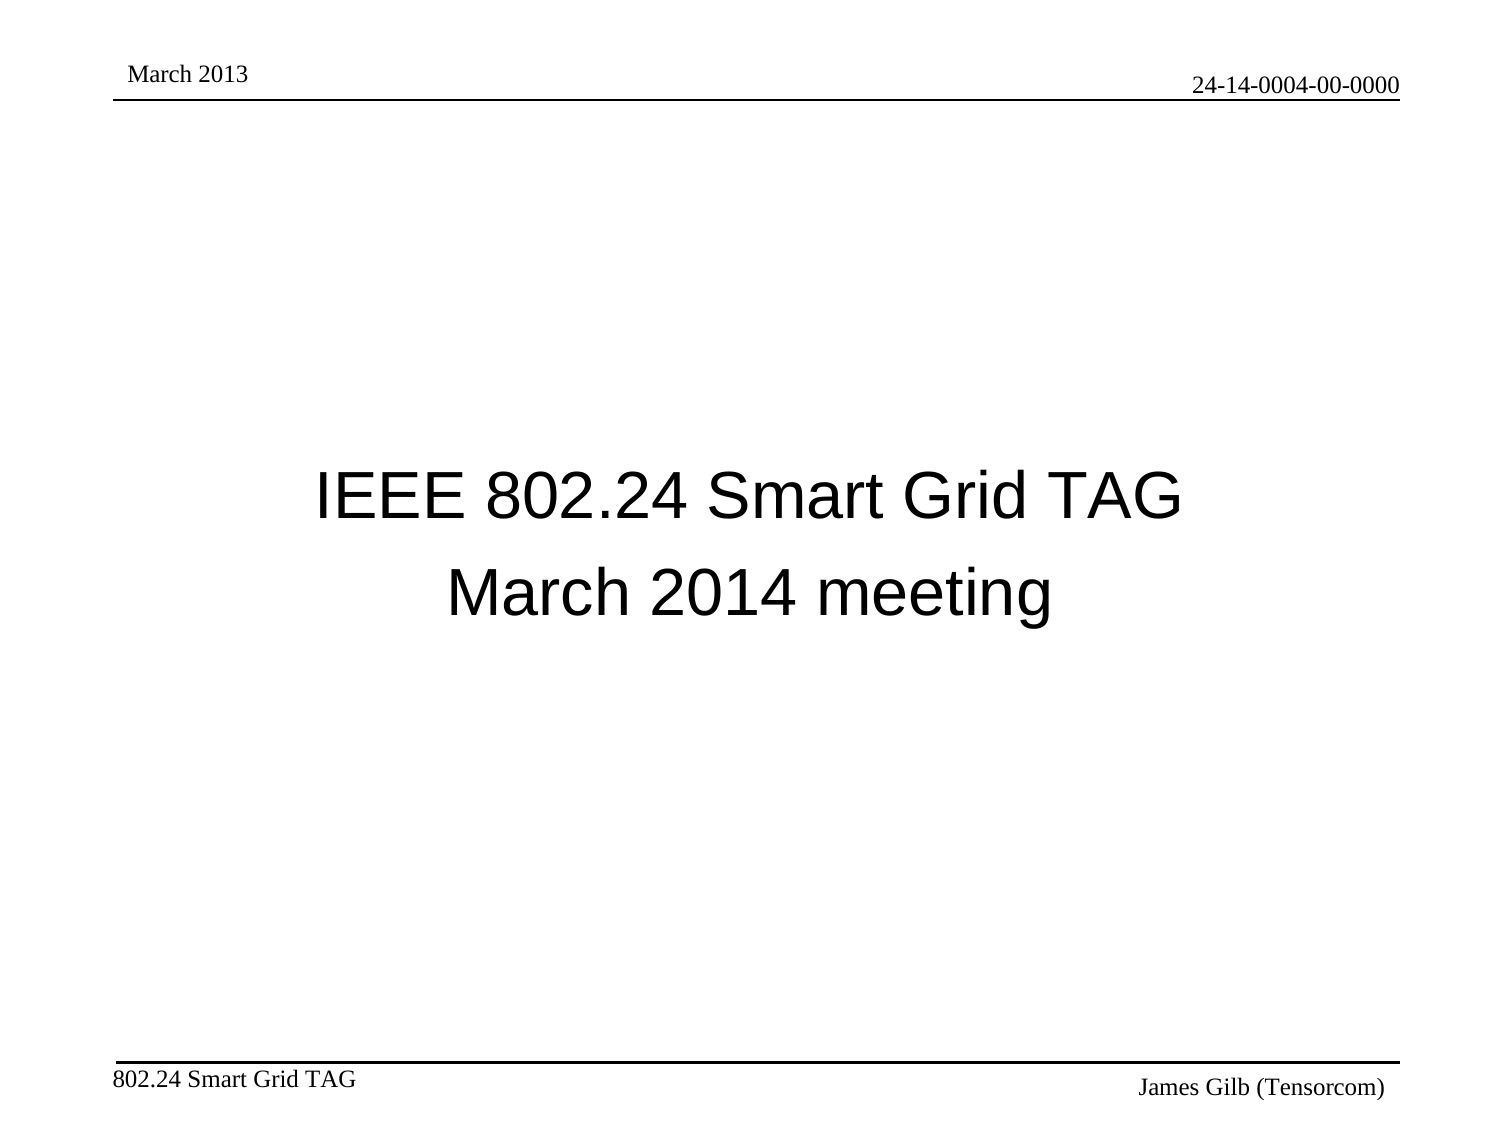

# IEEE 802.24 Smart Grid TAG
March 2014 meeting